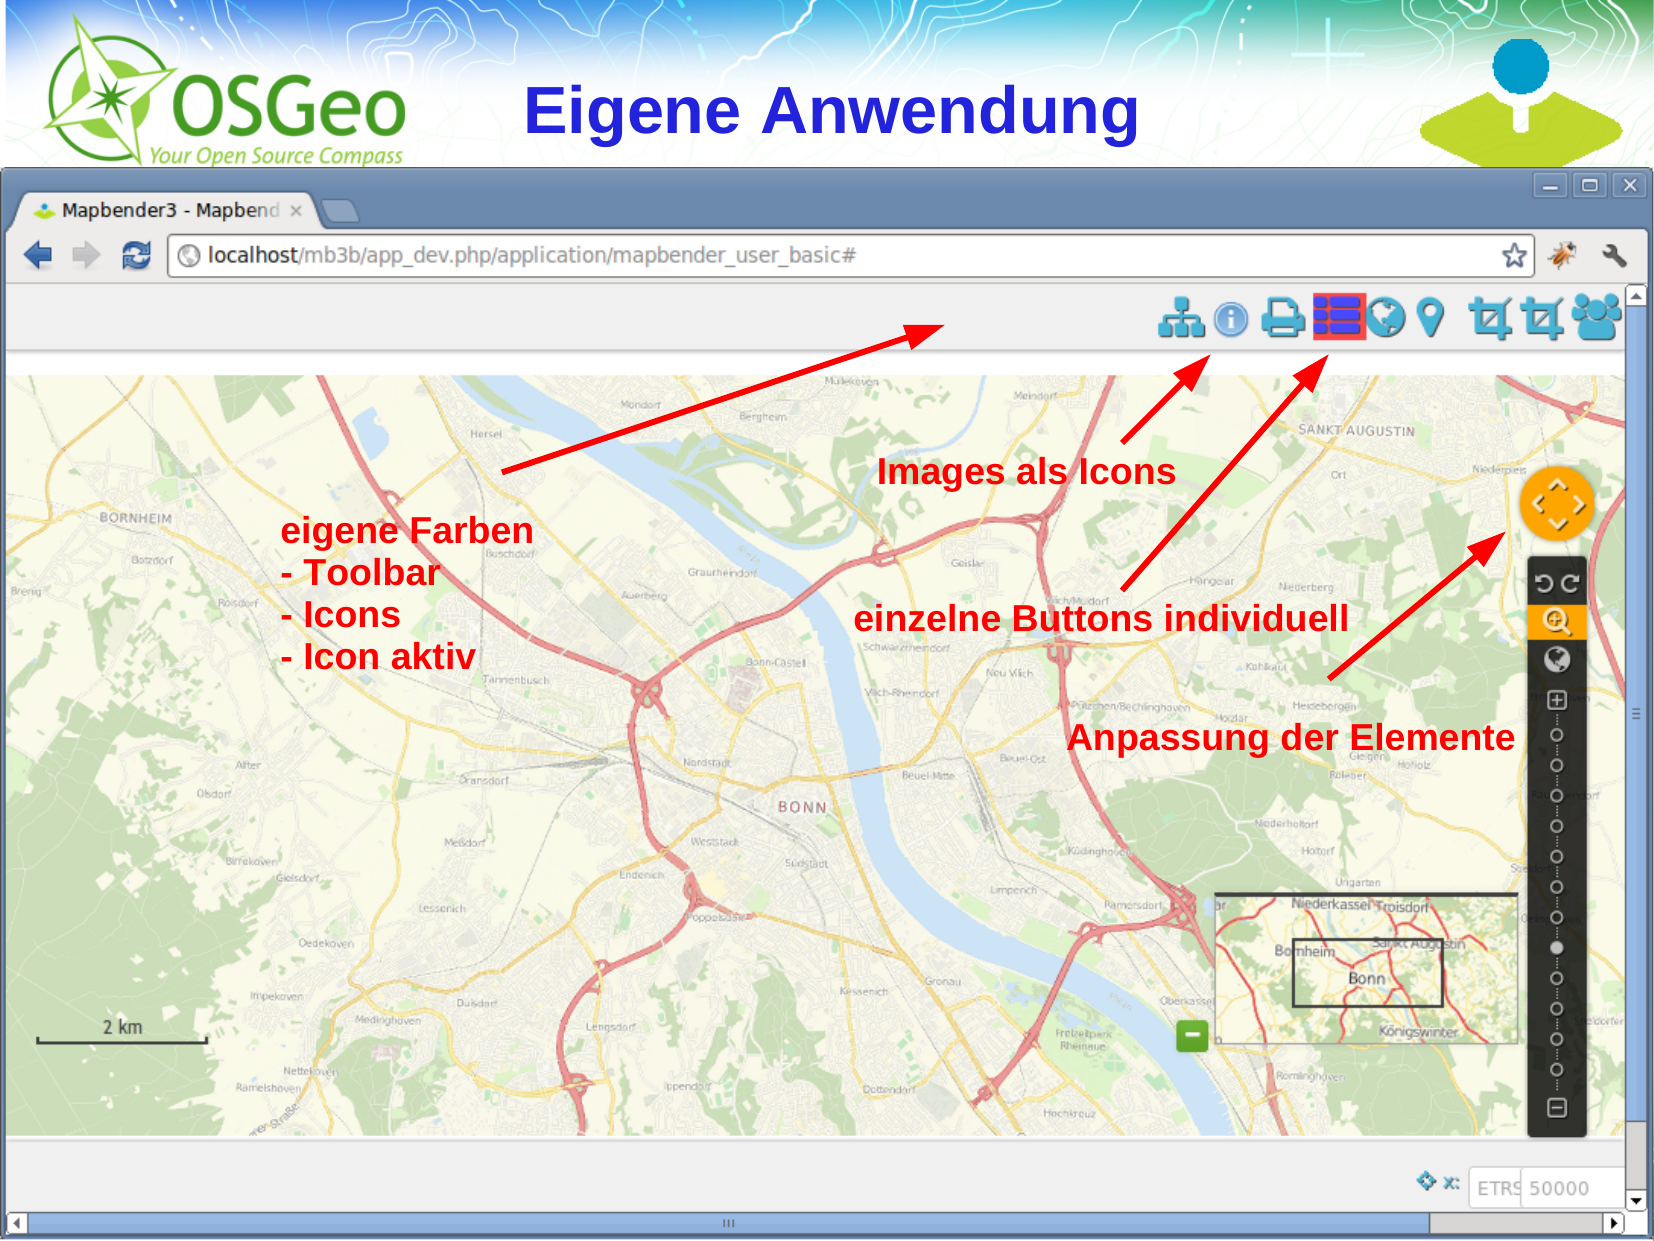

# Eigene Anwendung
Images als Icons
eigene Farben
- Toolbar
- Icons
- Icon aktiv
einzelne Buttons individuell
Anpassung der Elemente